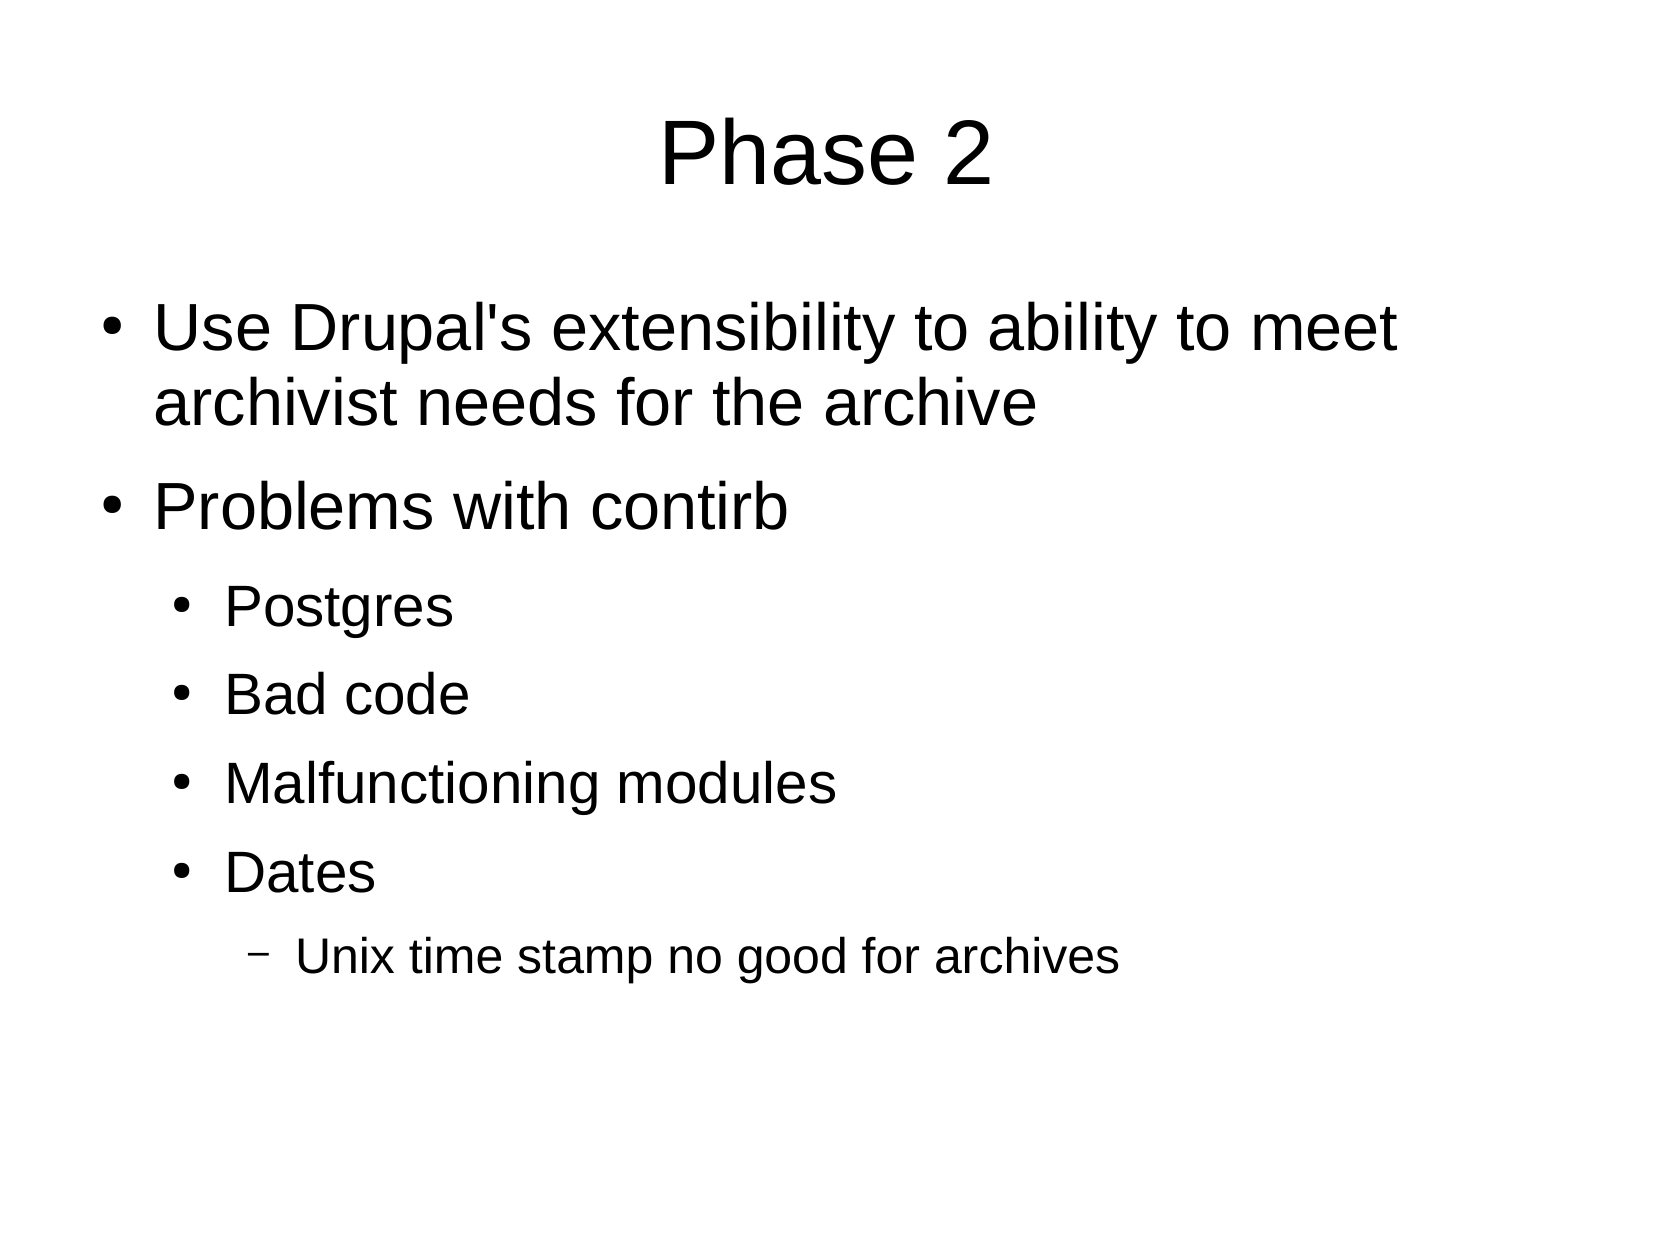

# Phase 2
Use Drupal's extensibility to ability to meet archivist needs for the archive
Problems with contirb
Postgres
Bad code
Malfunctioning modules
Dates
Unix time stamp no good for archives